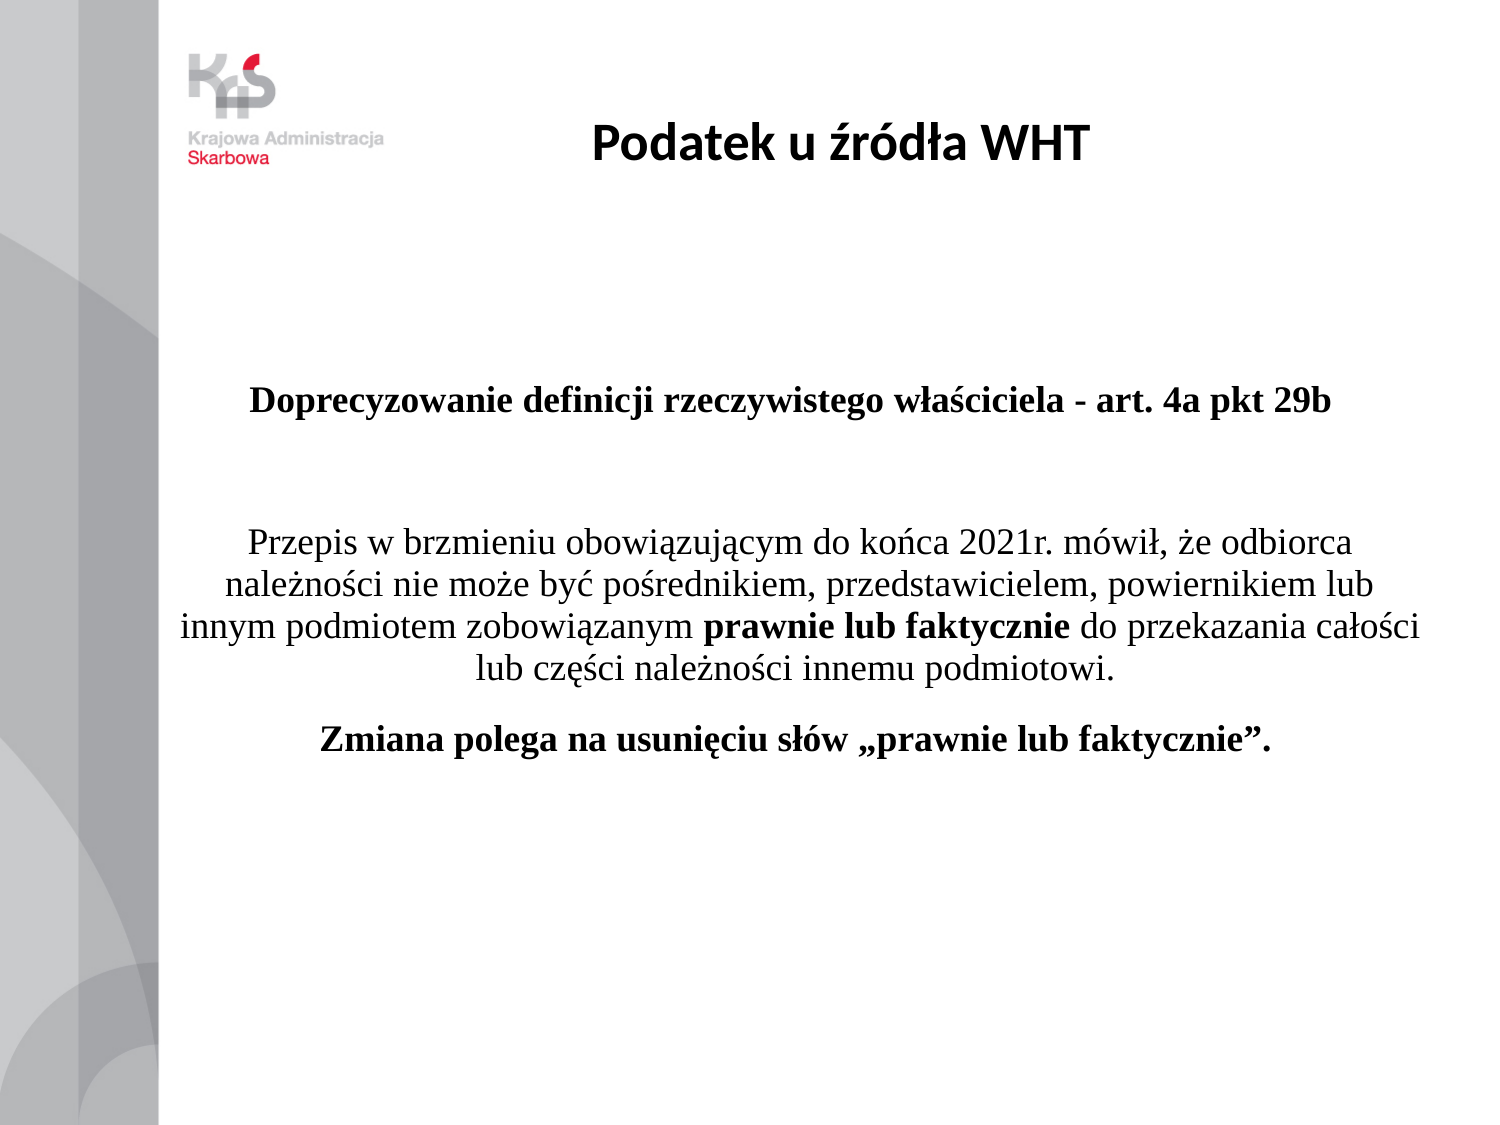

# Podatek u źródła WHT
Doprecyzowanie definicji rzeczywistego właściciela - art. 4a pkt 29b
Przepis w brzmieniu obowiązującym do końca 2021r. mówił, że odbiorca należności nie może być pośrednikiem, przedstawicielem, powiernikiem lub innym podmiotem zobowiązanym prawnie lub faktycznie do przekazania całości lub części należności innemu podmiotowi.
Zmiana polega na usunięciu słów „prawnie lub faktycznie”.